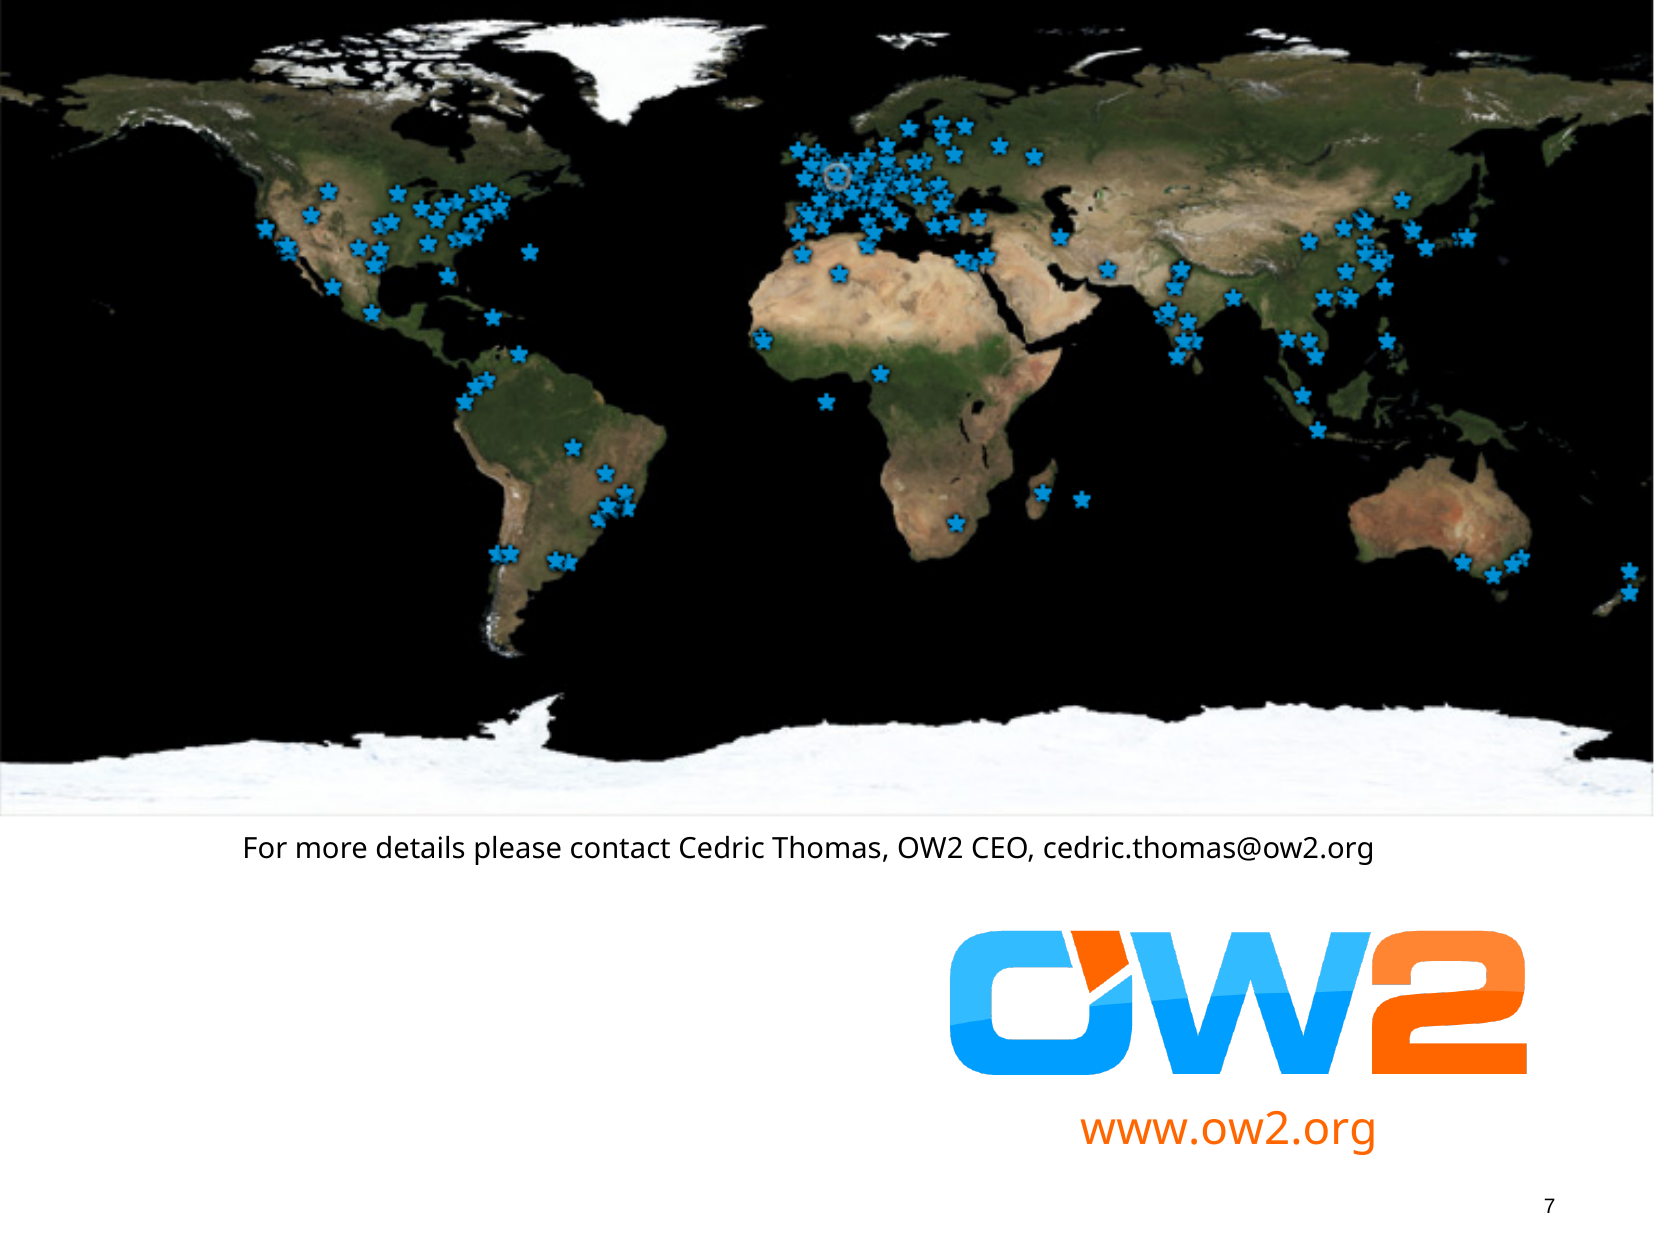

For more details please contact Cedric Thomas, OW2 CEO, cedric.thomas@ow2.org
# www.ow2.org
7